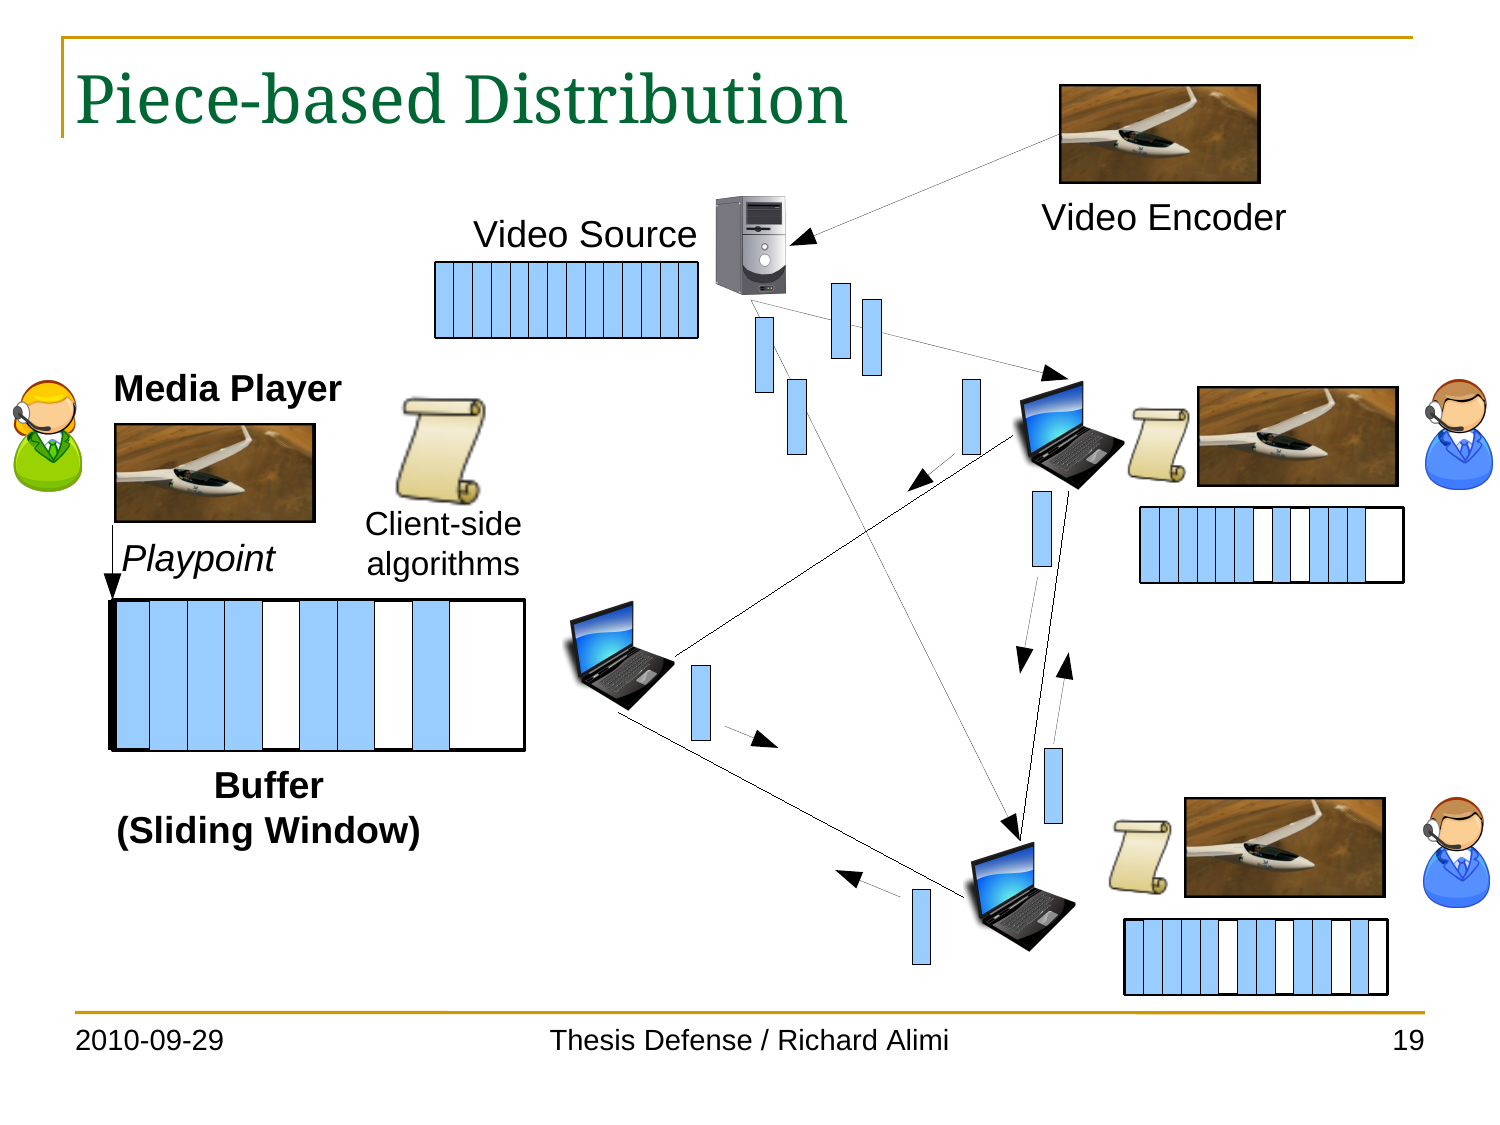

# Piece-based Distribution
Video Encoder
Video Source
Media Player
Client-side
algorithms
Playpoint
Buffer
(Sliding Window)
2010-09-29
Thesis Defense / Richard Alimi
19